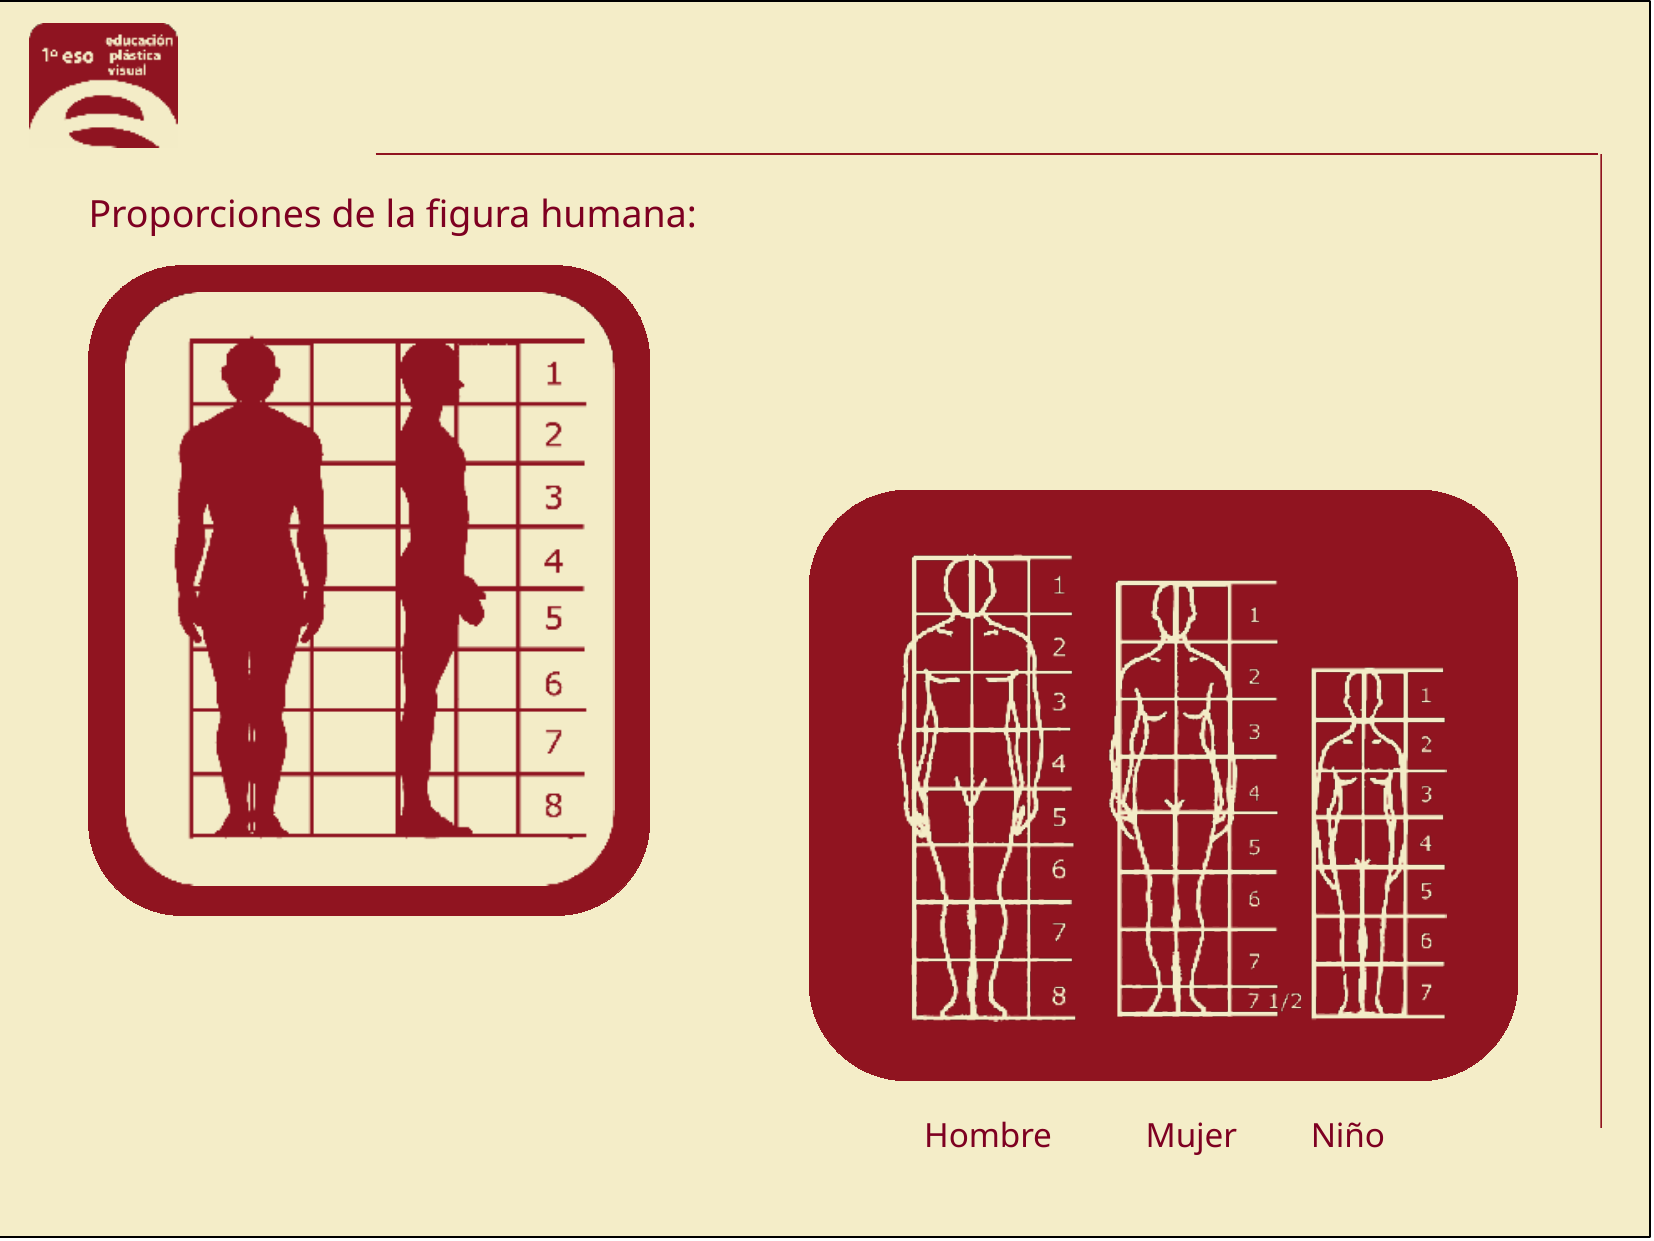

Proporciones de la figura humana:
#
Hombre 	Mujer 	 Niño